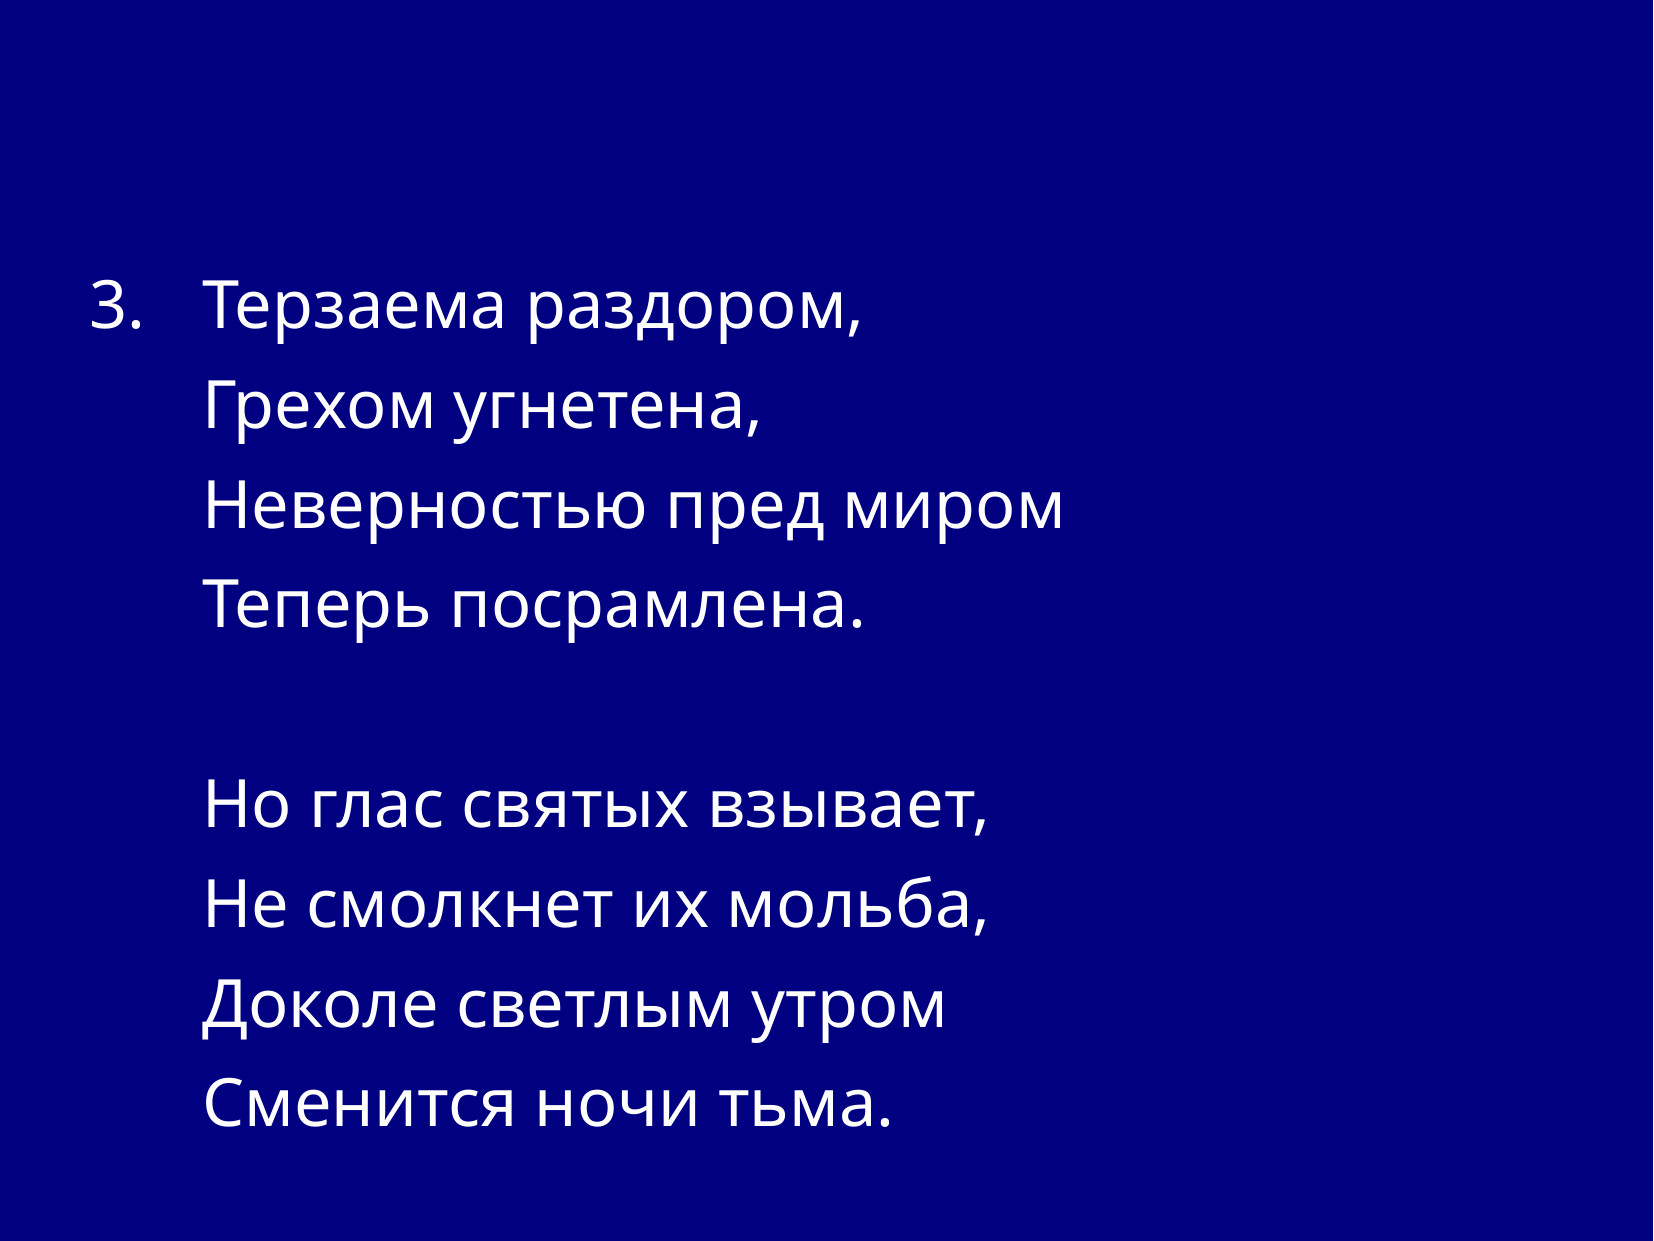

3.	Терзаема раздором,
	Грехом угнетена,
	Неверностью пред миром
	Теперь посрамлена.
	Но глас святых взывает,
	Не смолкнет их мольба,
	Доколе светлым утром
	Сменится ночи тьма.